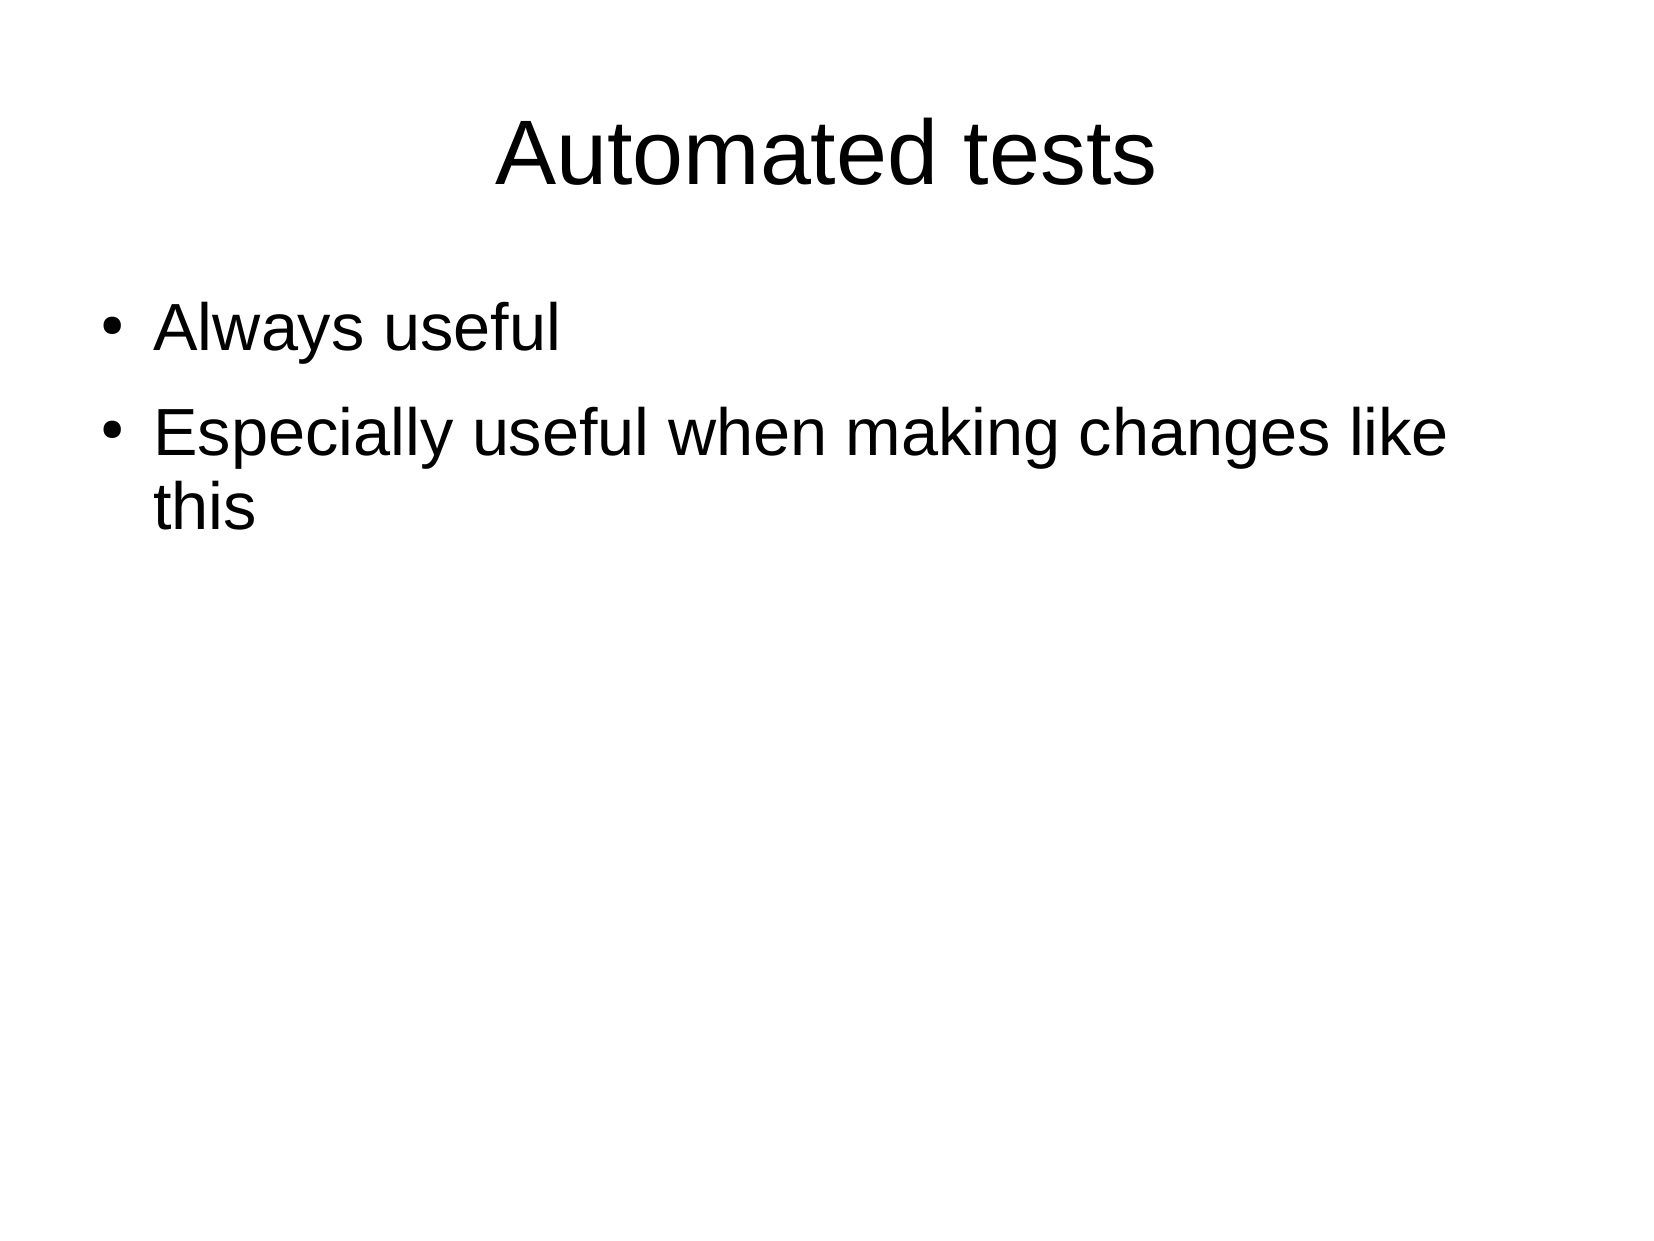

# Automated tests
Always useful
Especially useful when making changes like this